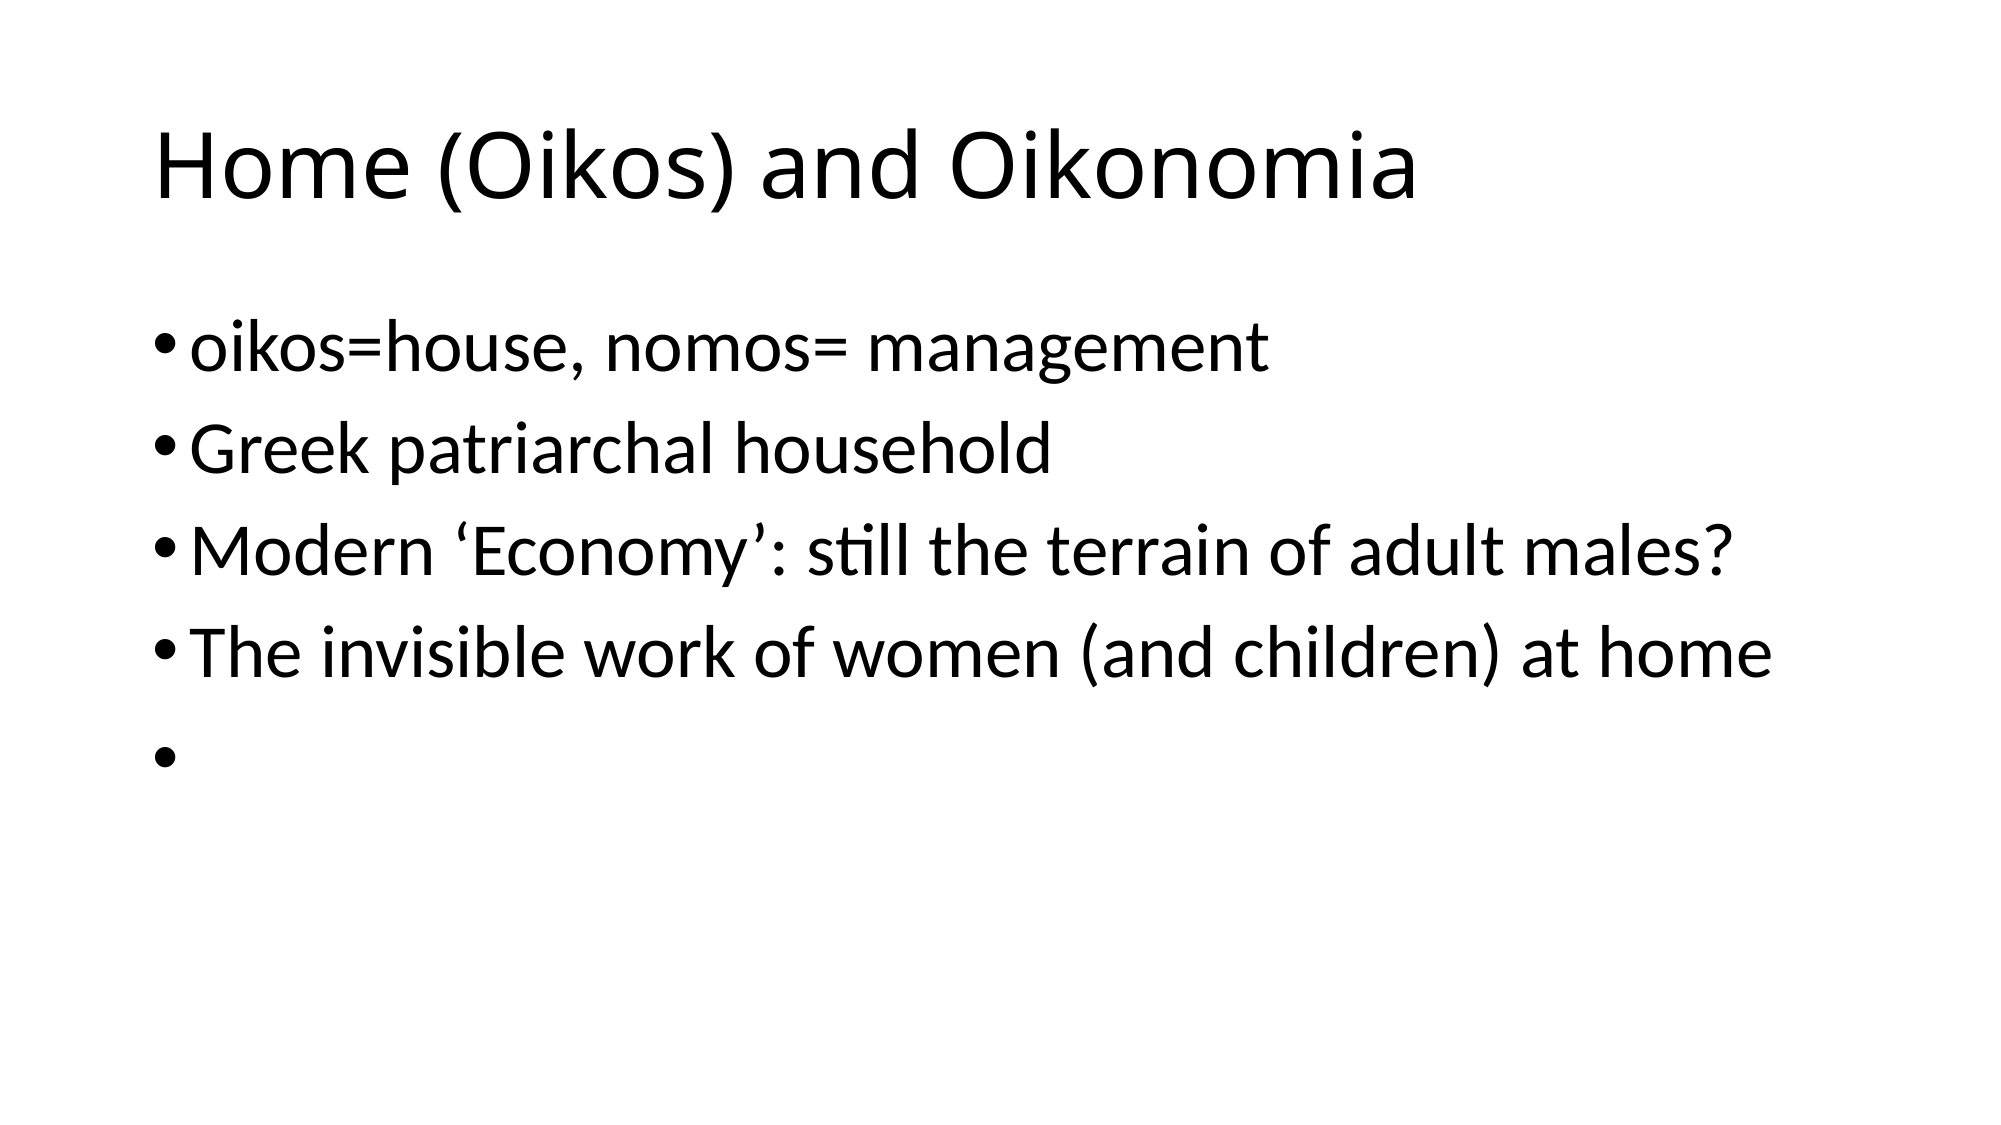

# Home (Oikos) and Oikonomia
oikos=house, nomos= management
Greek patriarchal household
Modern ‘Economy’: still the terrain of adult males?
The invisible work of women (and children) at home